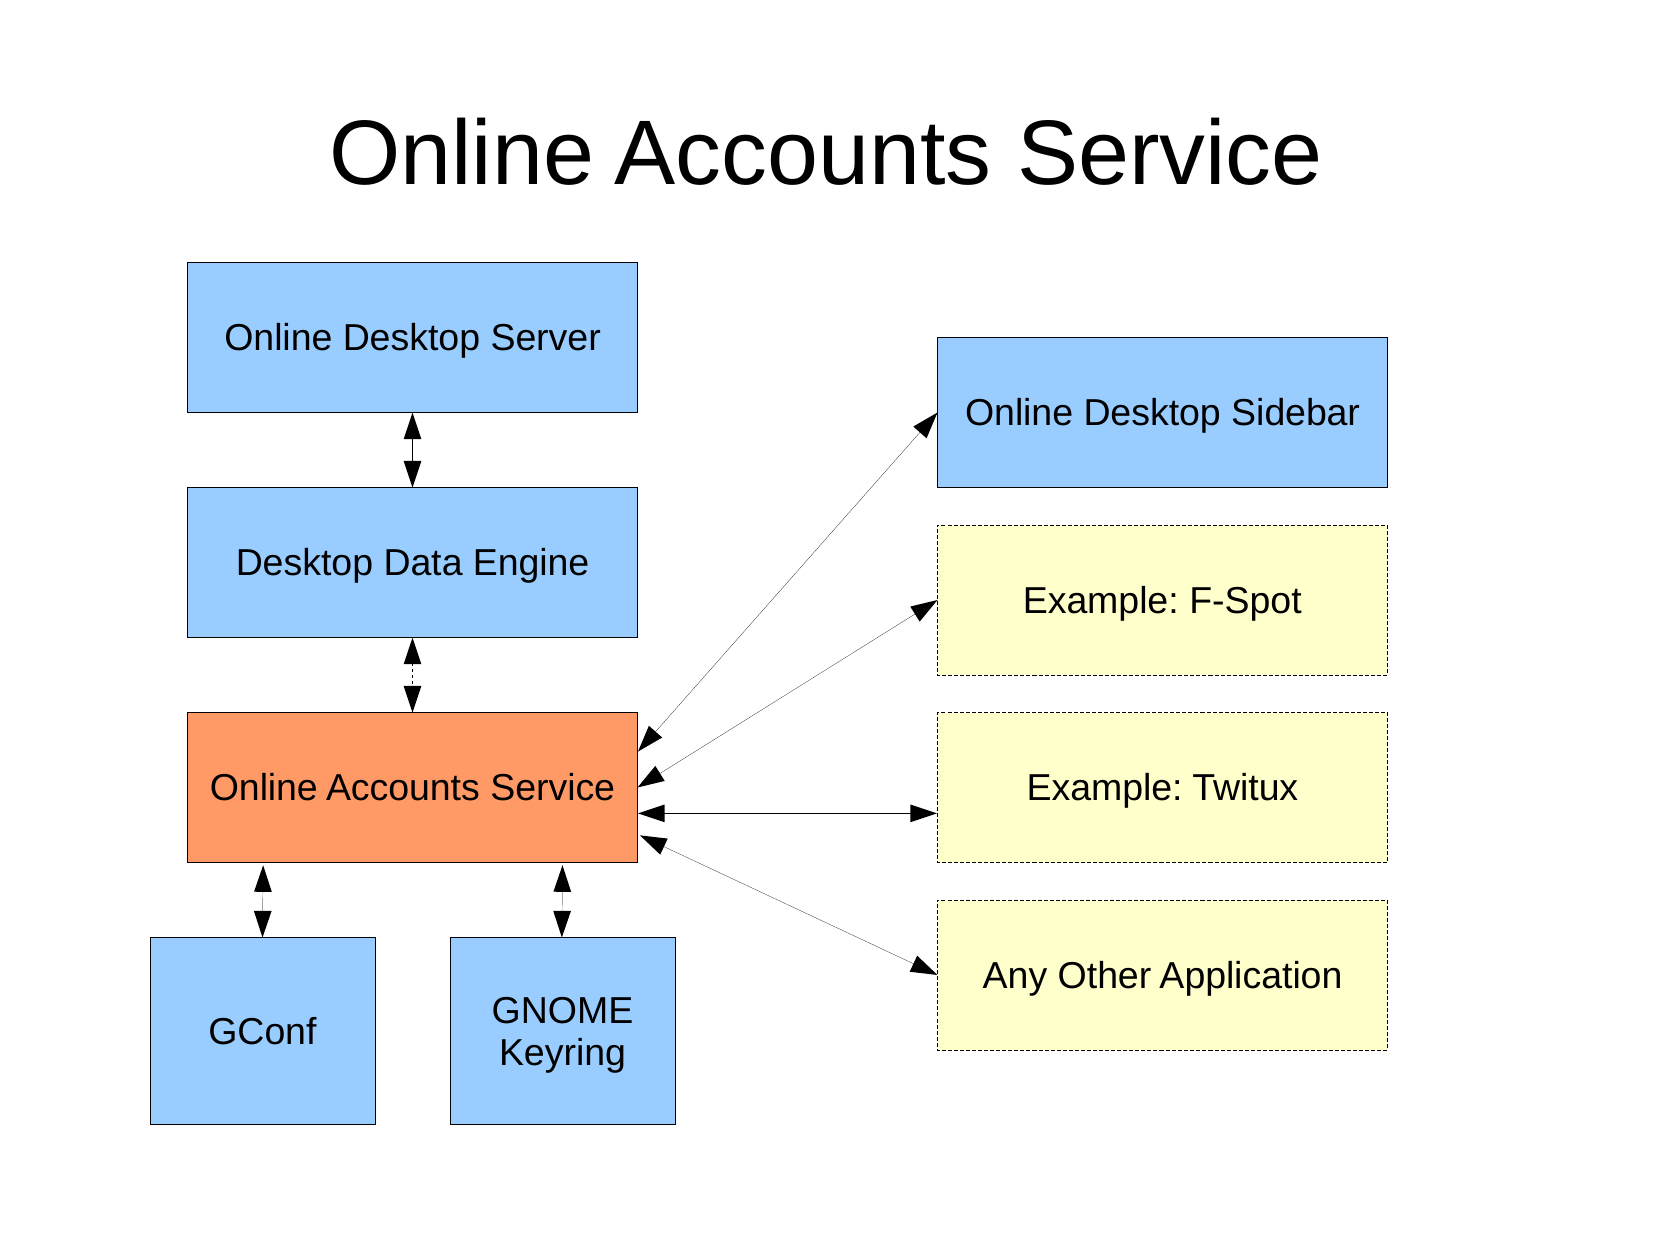

# Online Accounts Service
Online Desktop Server
Online Desktop Sidebar
Desktop Data Engine
Example: F-Spot
Online Accounts Service
Example: Twitux
Any Other Application
GConf
GNOME
Keyring